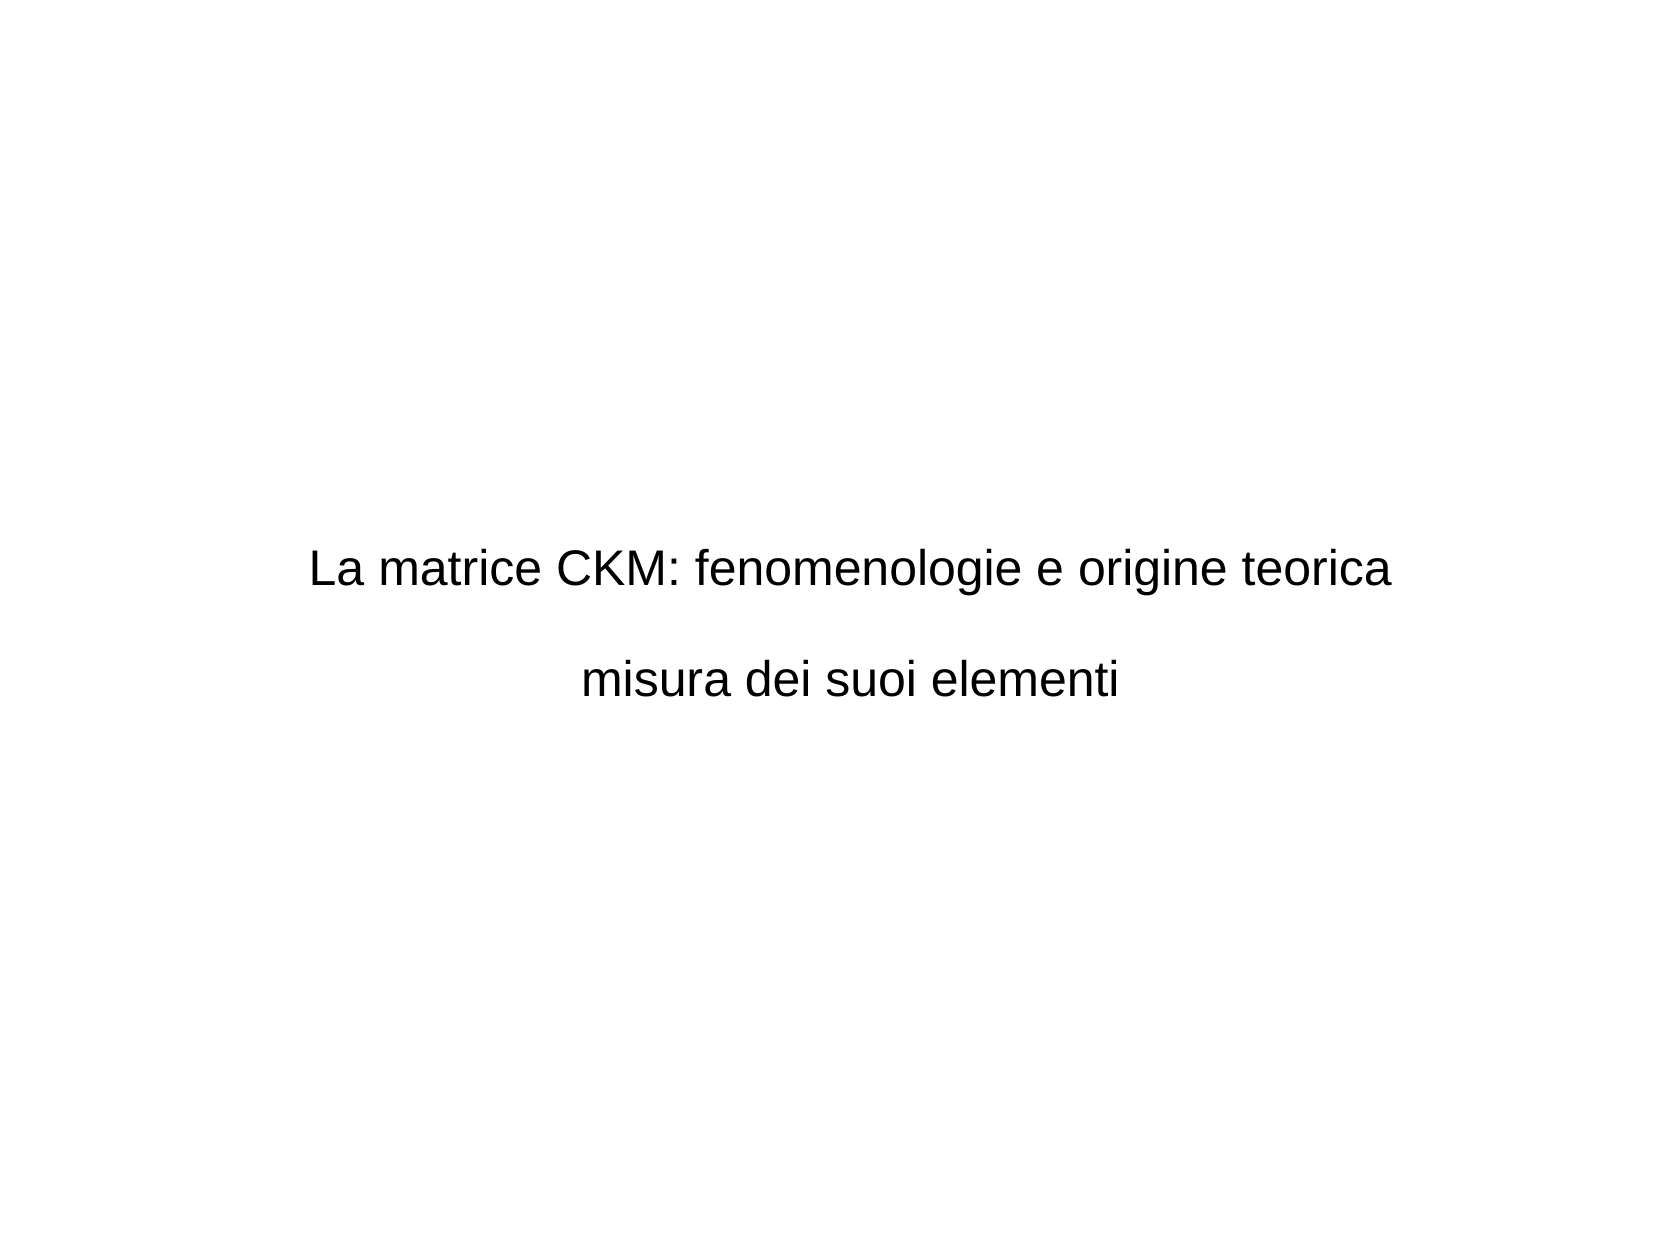

La matrice CKM: fenomenologie e origine teorica
misura dei suoi elementi